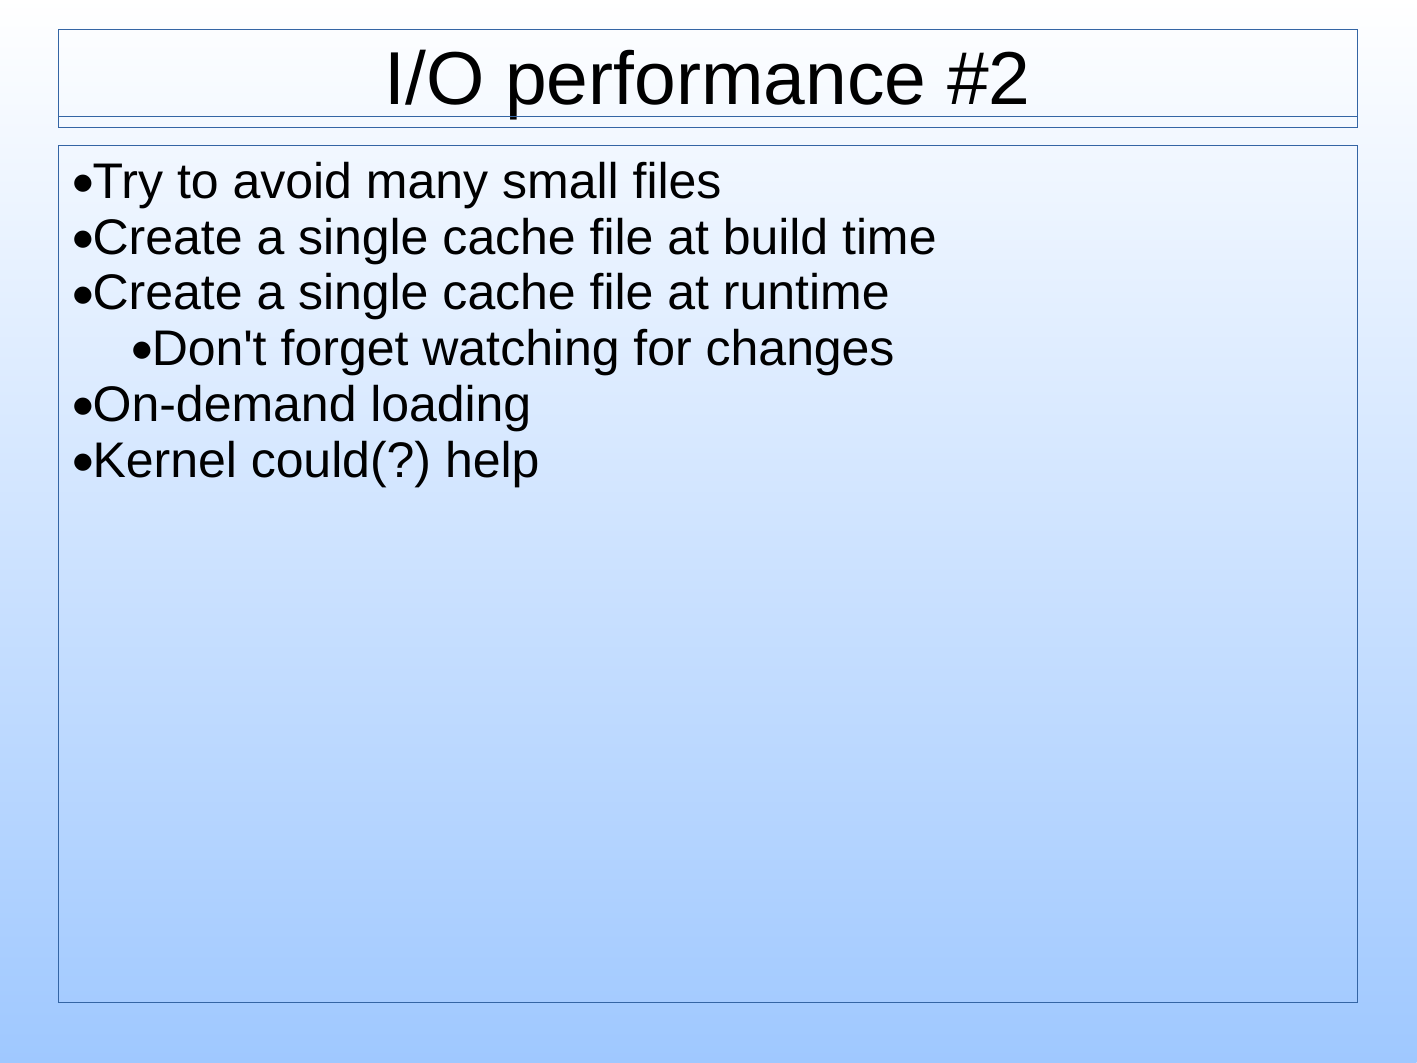

I/O performance #2
Try to avoid many small files
Create a single cache file at build time
Create a single cache file at runtime
Don't forget watching for changes
On-demand loading
Kernel could(?) help